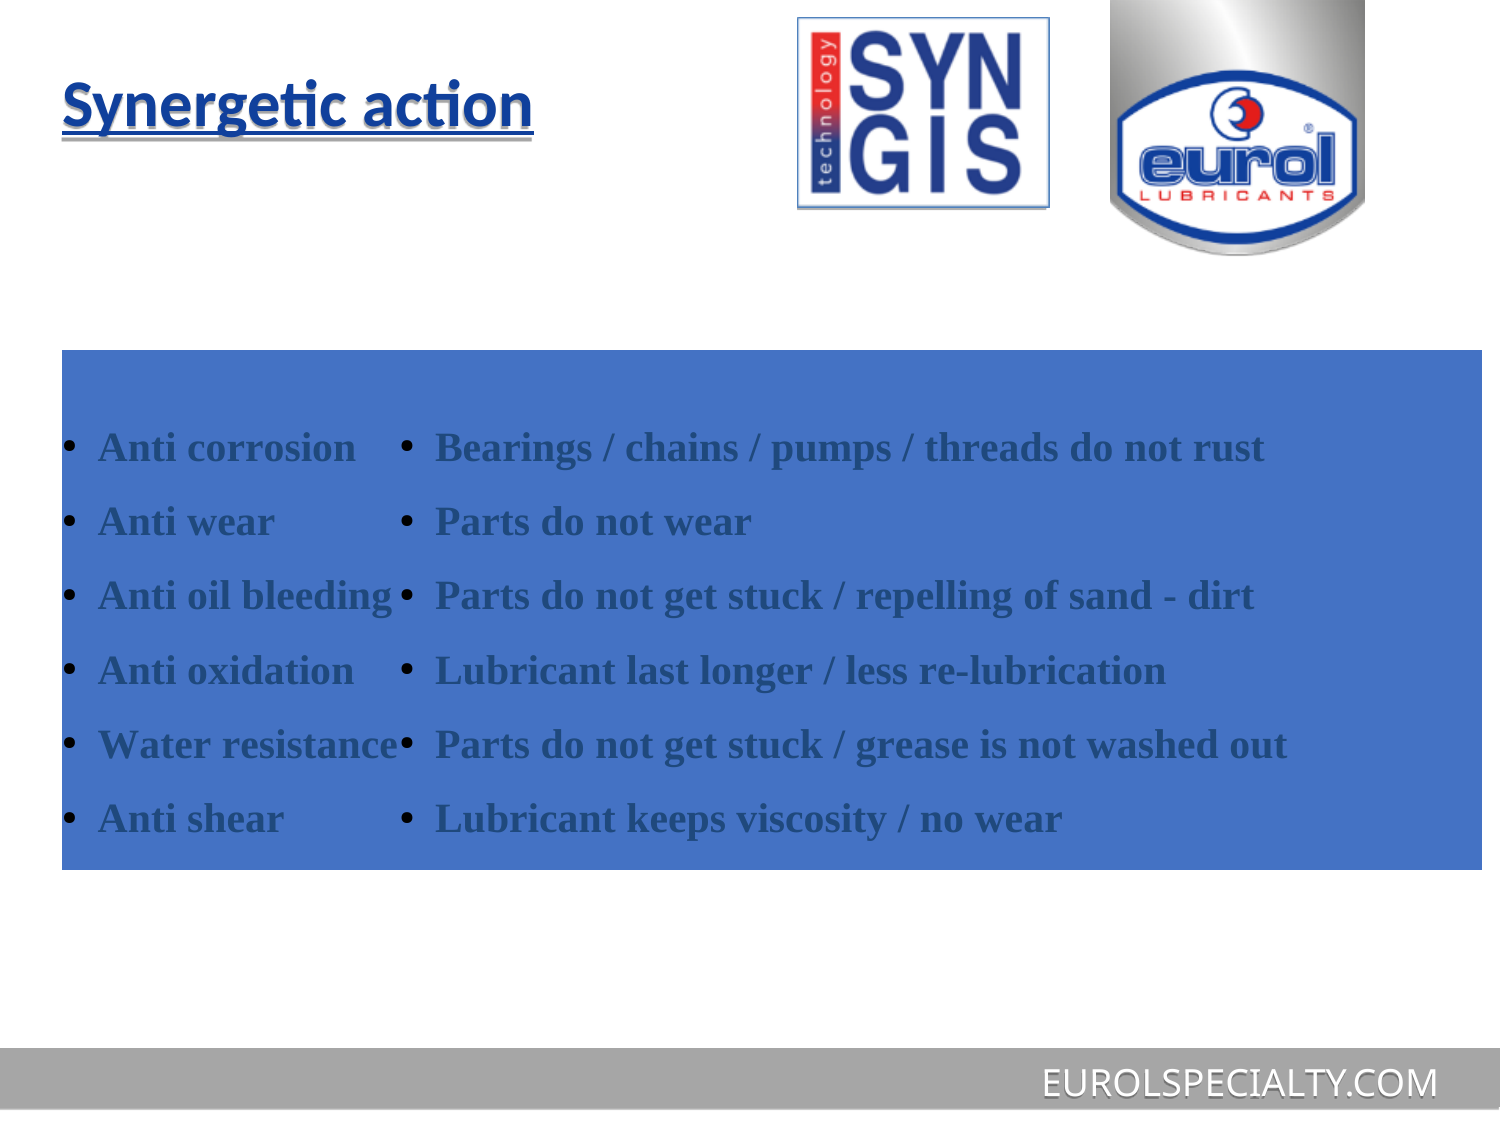

Synergetic action
| | |
| --- | --- |
| Anti corrosion | Bearings / chains / pumps / threads do not rust |
| Anti wear | Parts do not wear |
| Anti oil bleeding | Parts do not get stuck / repelling of sand - dirt |
| Anti oxidation | Lubricant last longer / less re-lubrication |
| Water resistance | Parts do not get stuck / grease is not washed out |
| Anti shear | Lubricant keeps viscosity / no wear |